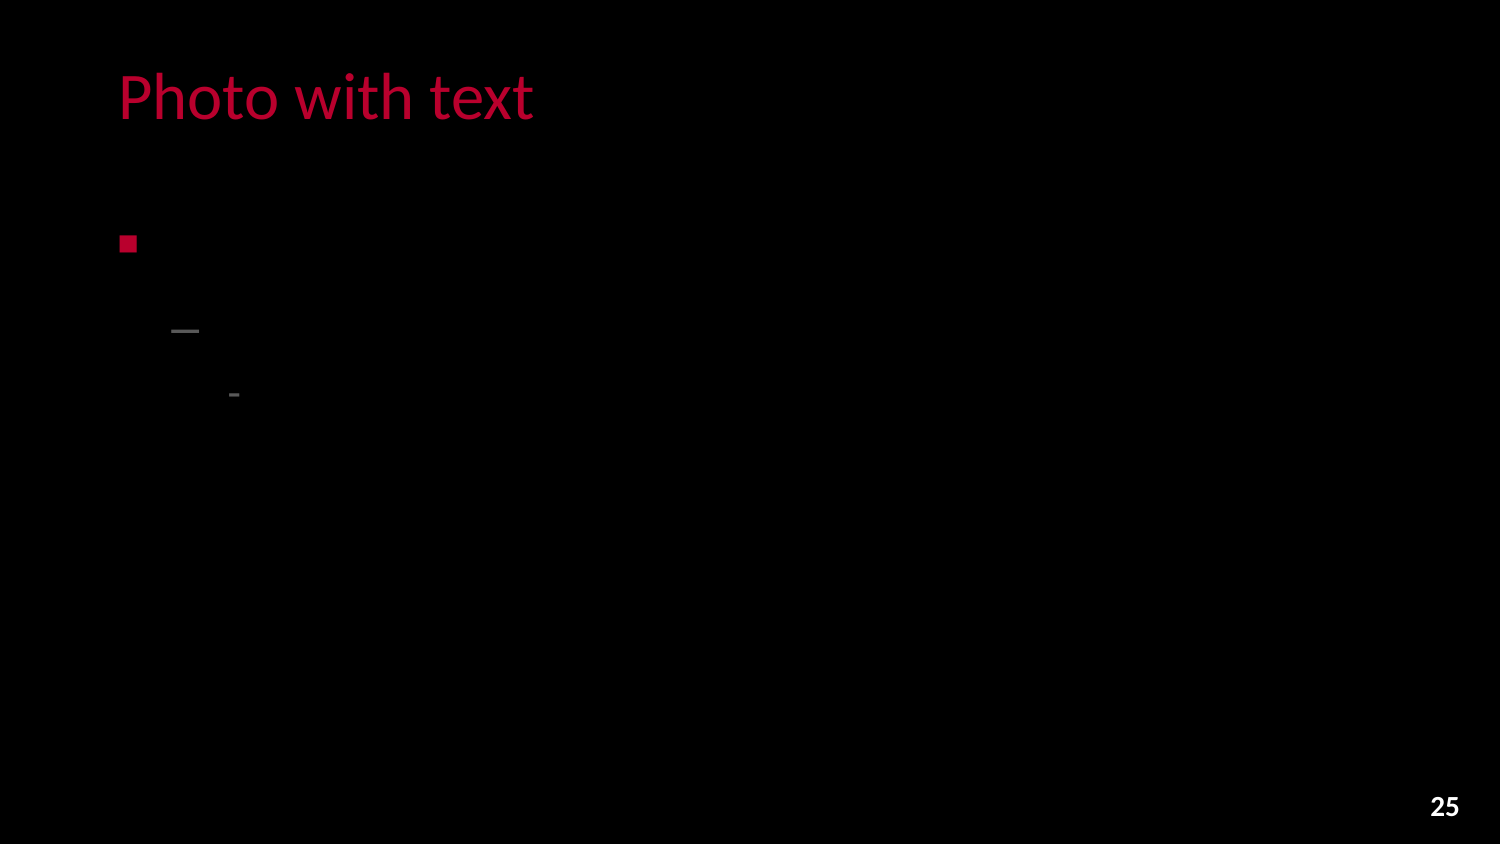

# Photo with text
First line
Second line
Third line